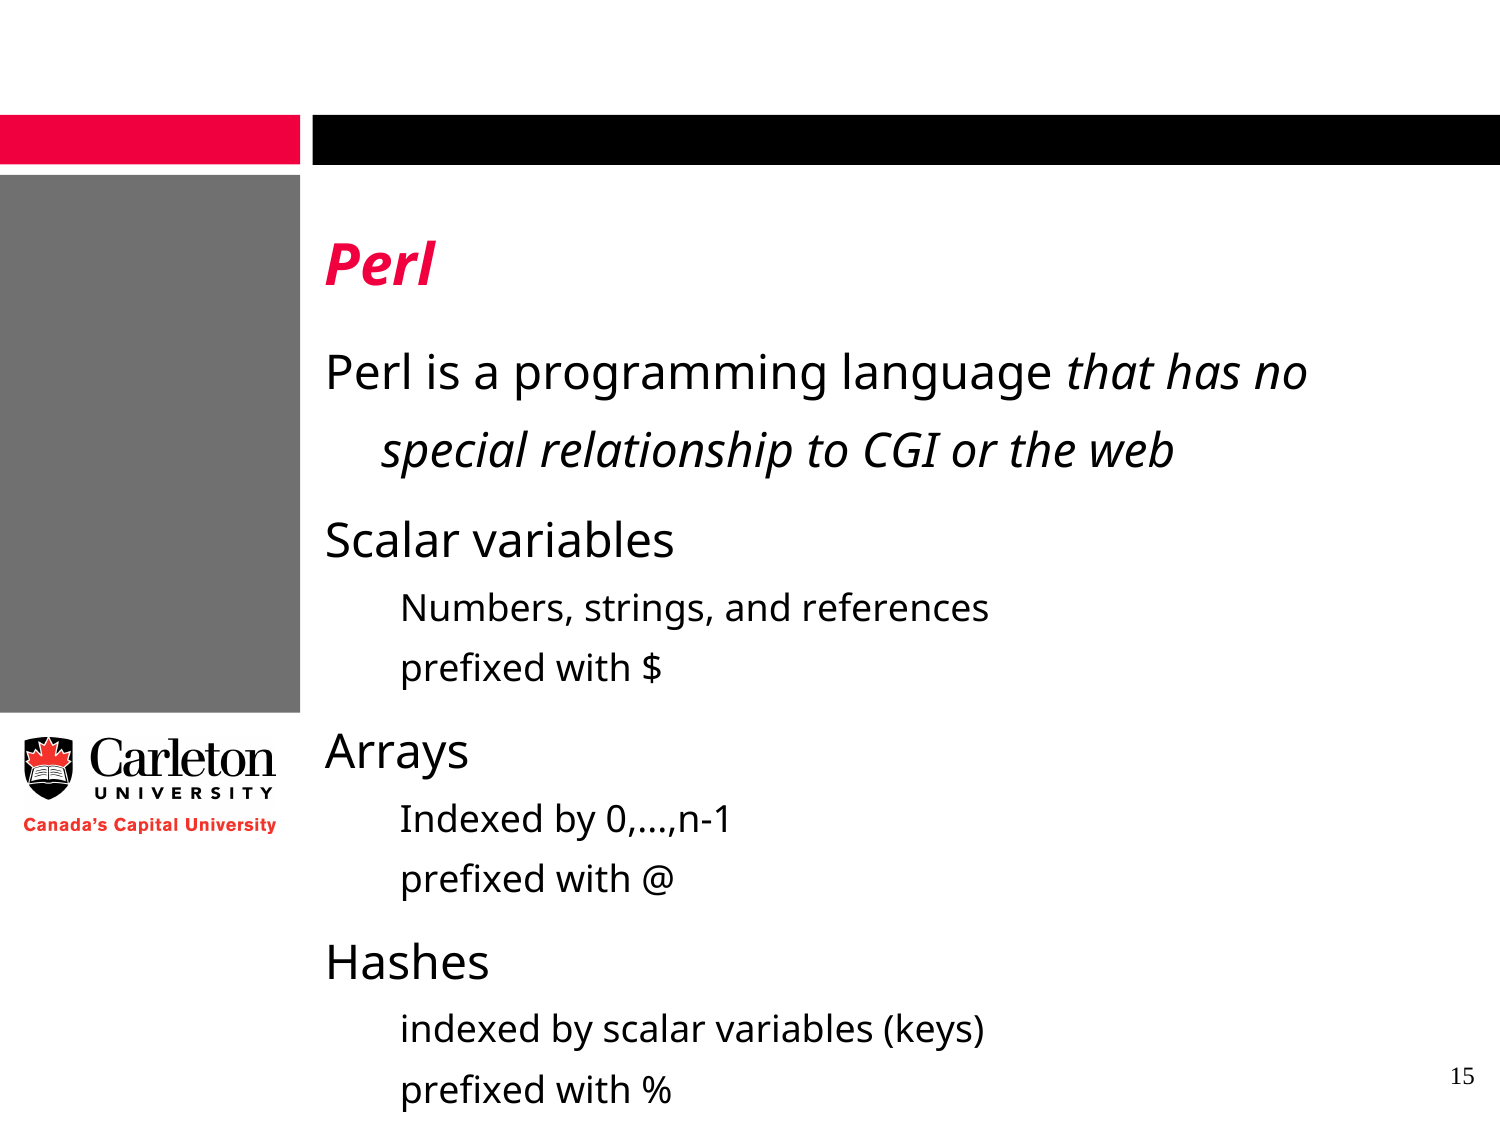

# Perl
Perl is a programming language that has no special relationship to CGI or the web
Scalar variables
Numbers, strings, and references
prefixed with $
Arrays
Indexed by 0,...,n-1
prefixed with @
Hashes
indexed by scalar variables (keys)
prefixed with %
15